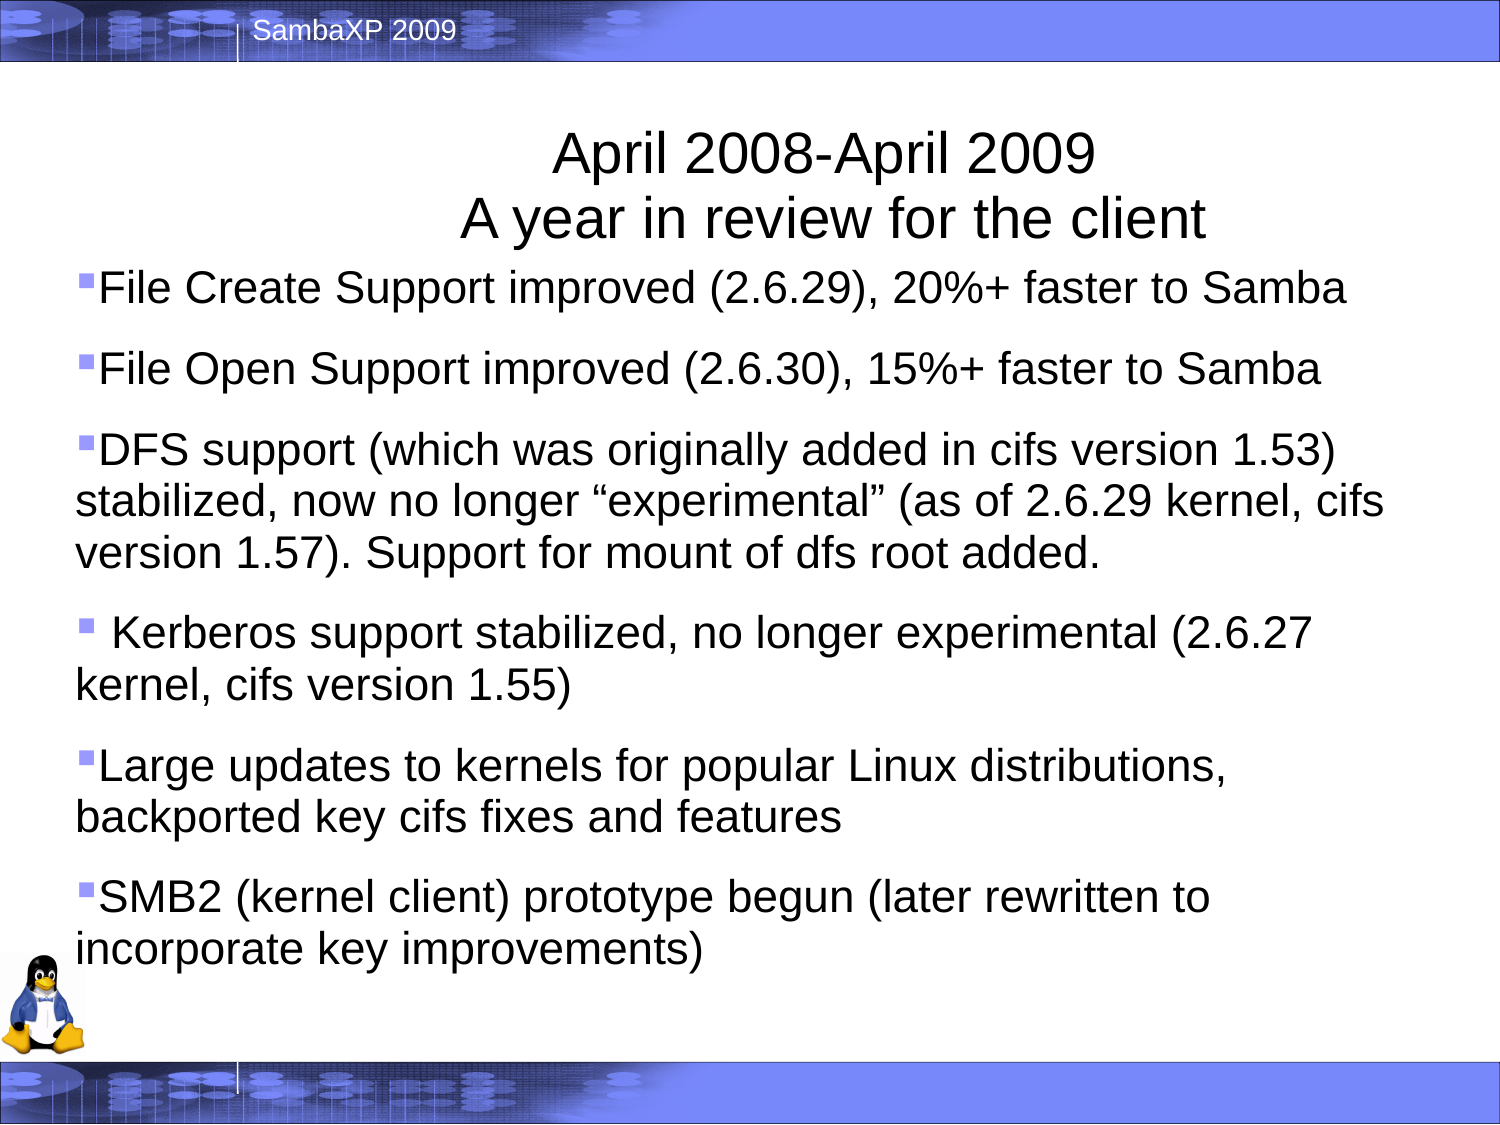

# April 2008-April 2009 A year in review for the client
File Create Support improved (2.6.29), 20%+ faster to Samba
File Open Support improved (2.6.30), 15%+ faster to Samba
DFS support (which was originally added in cifs version 1.53) stabilized, now no longer “experimental” (as of 2.6.29 kernel, cifs version 1.57). Support for mount of dfs root added.
 Kerberos support stabilized, no longer experimental (2.6.27 kernel, cifs version 1.55)
Large updates to kernels for popular Linux distributions, backported key cifs fixes and features
SMB2 (kernel client) prototype begun (later rewritten to incorporate key improvements)